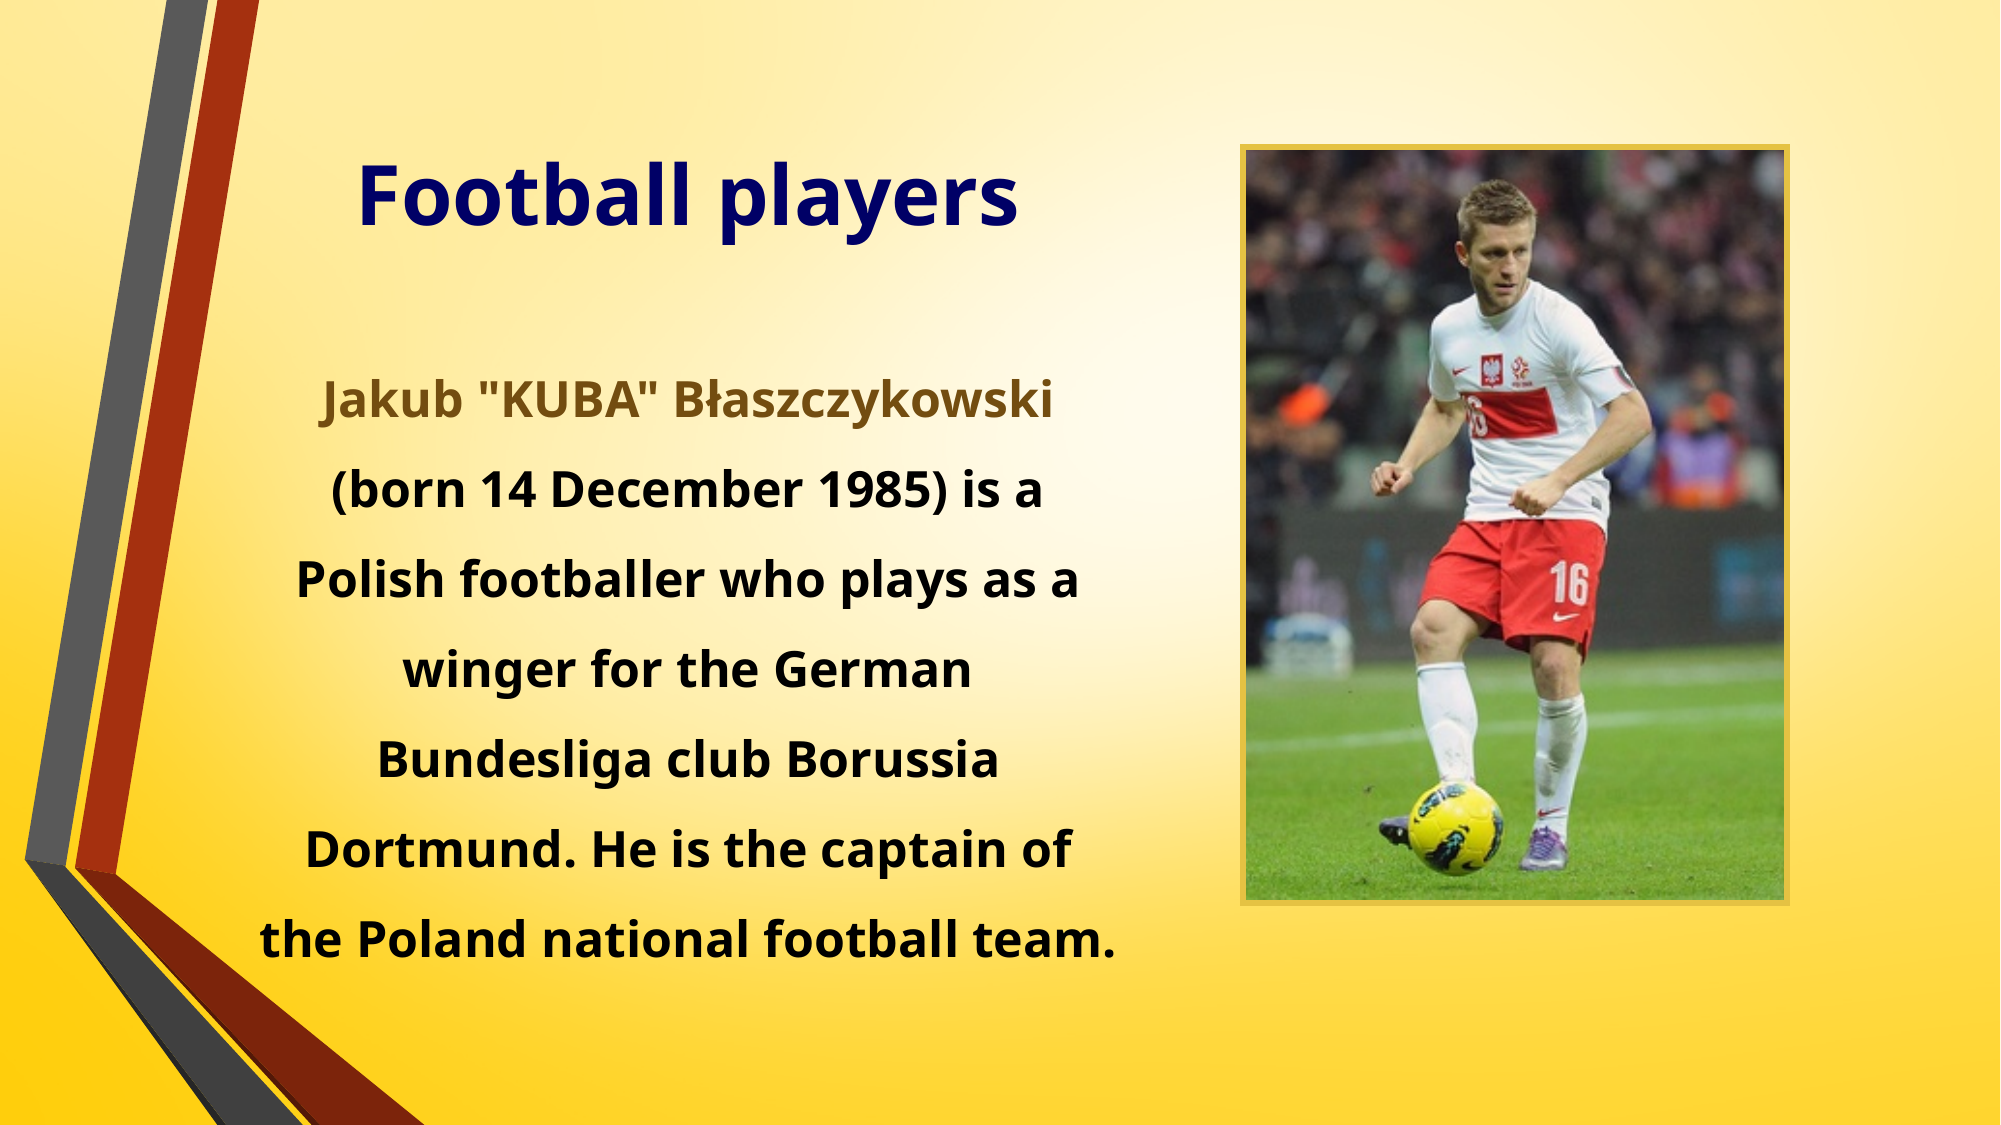

# Football players
Jakub "KUBA" Błaszczykowski (born 14 December 1985) is a Polish footballer who plays as a winger for the German Bundesliga club Borussia Dortmund. He is the captain of the Poland national football team.